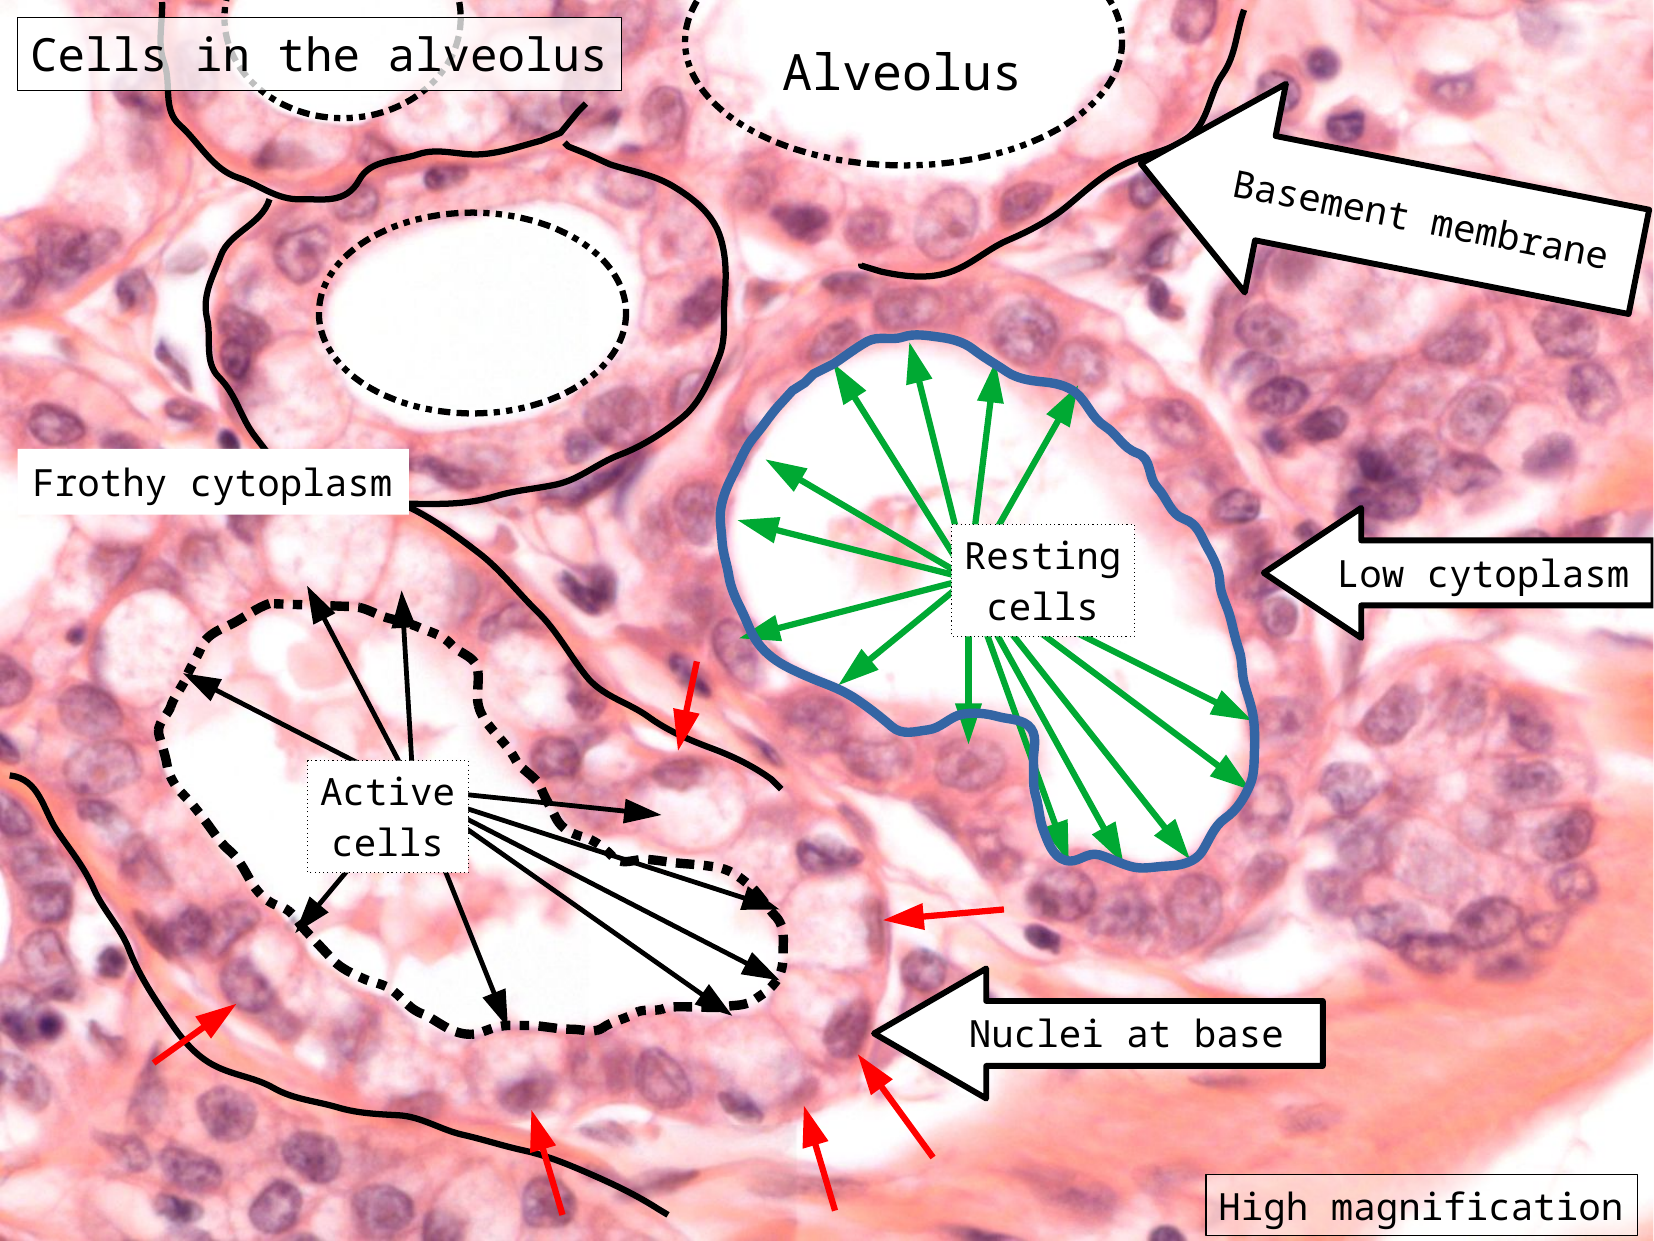

Cells in the alveolus
Alveolus
Basement membrane
Frothy cytoplasm
Low cytoplasm
Resting
cells
Active
cells
Nuclei at base
High magnification